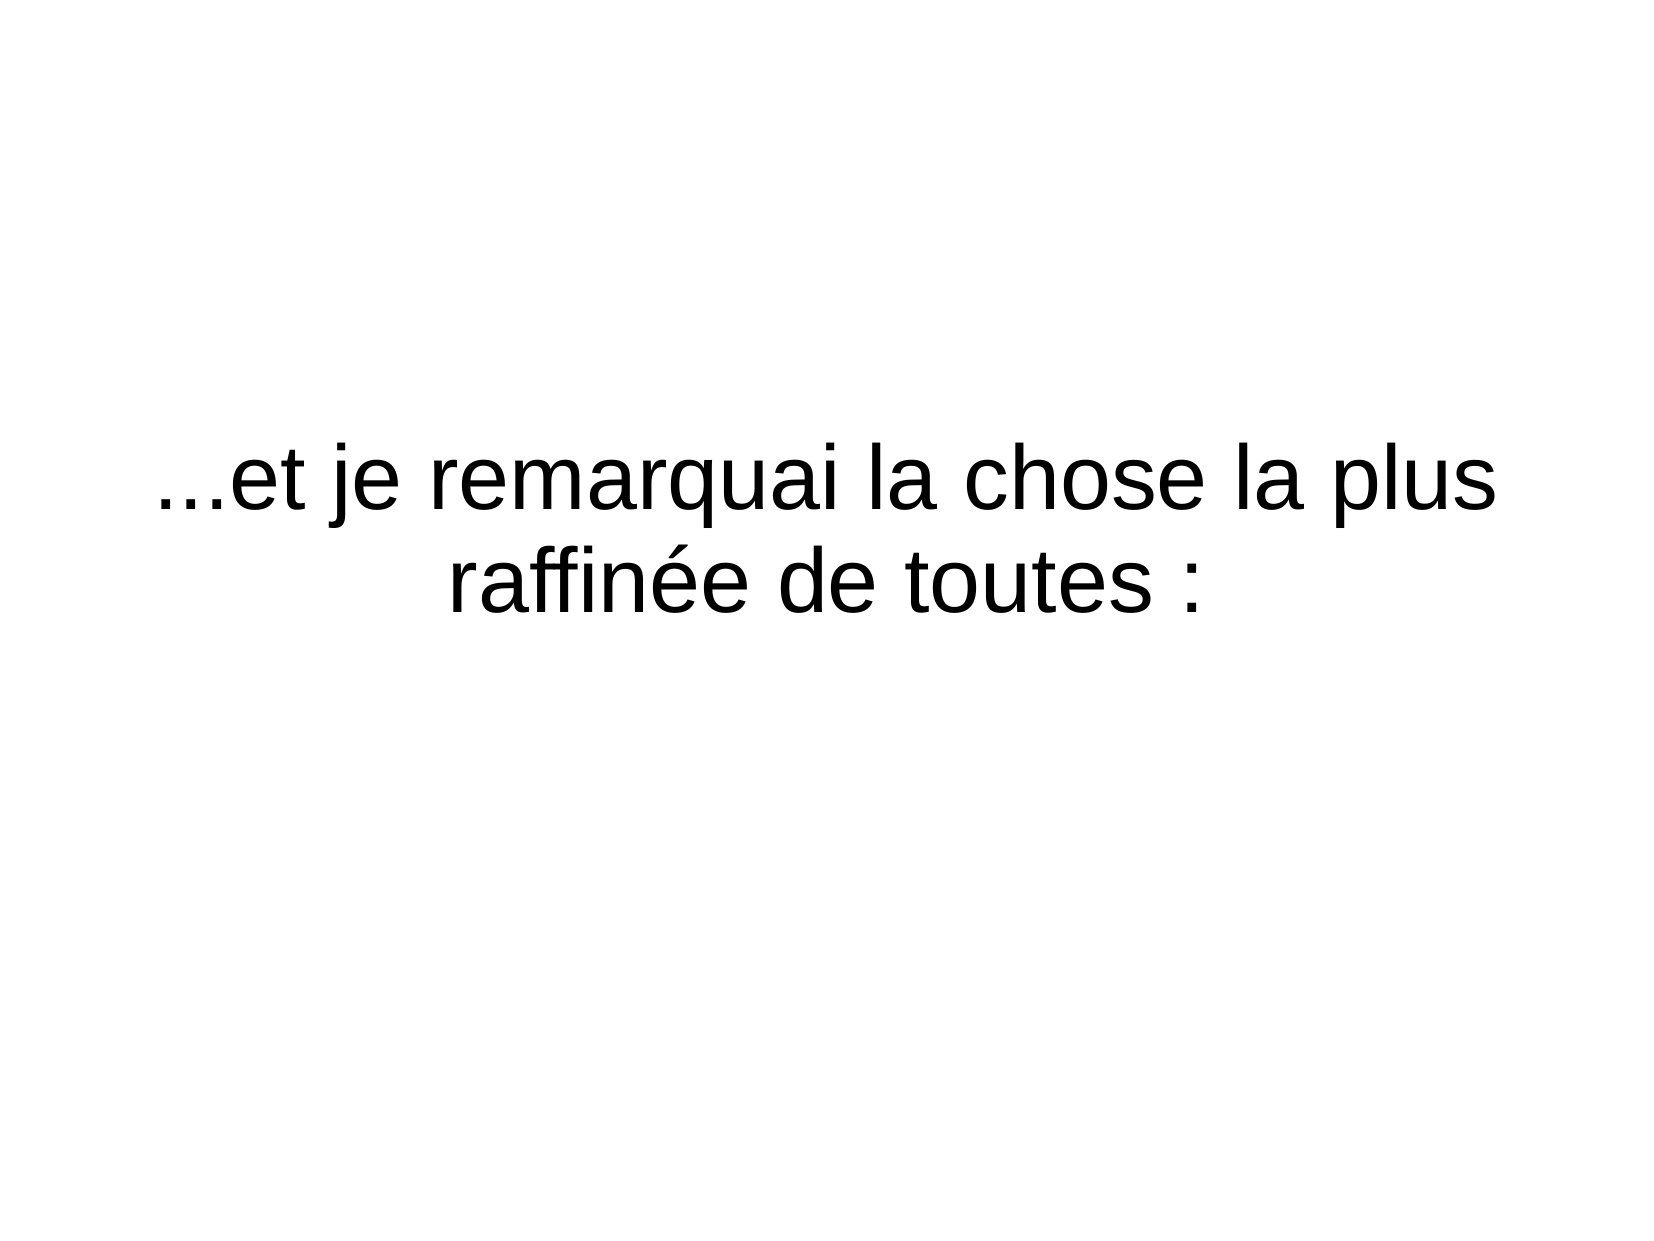

# ...et je remarquai la chose la plus raffinée de toutes :